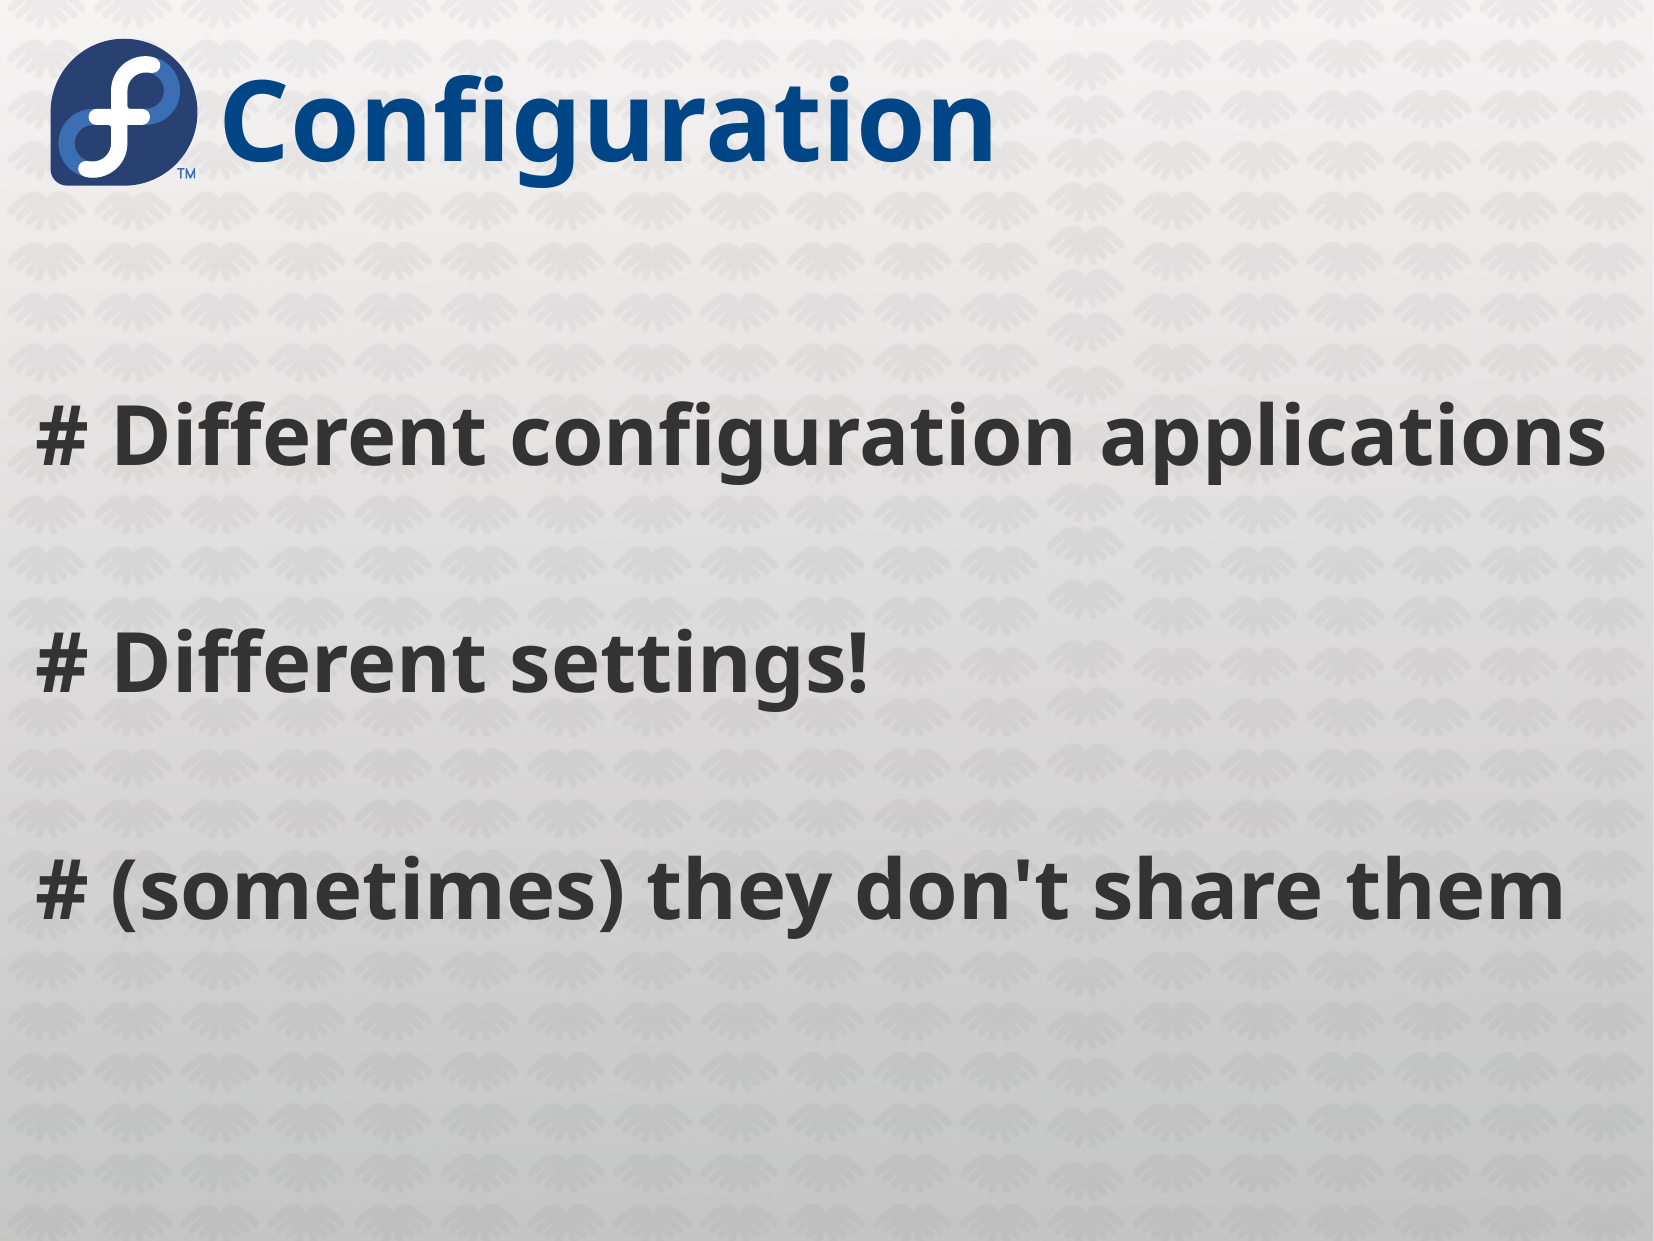

# Configuration
# Different configuration applications
# Different settings!
# (sometimes) they don't share them